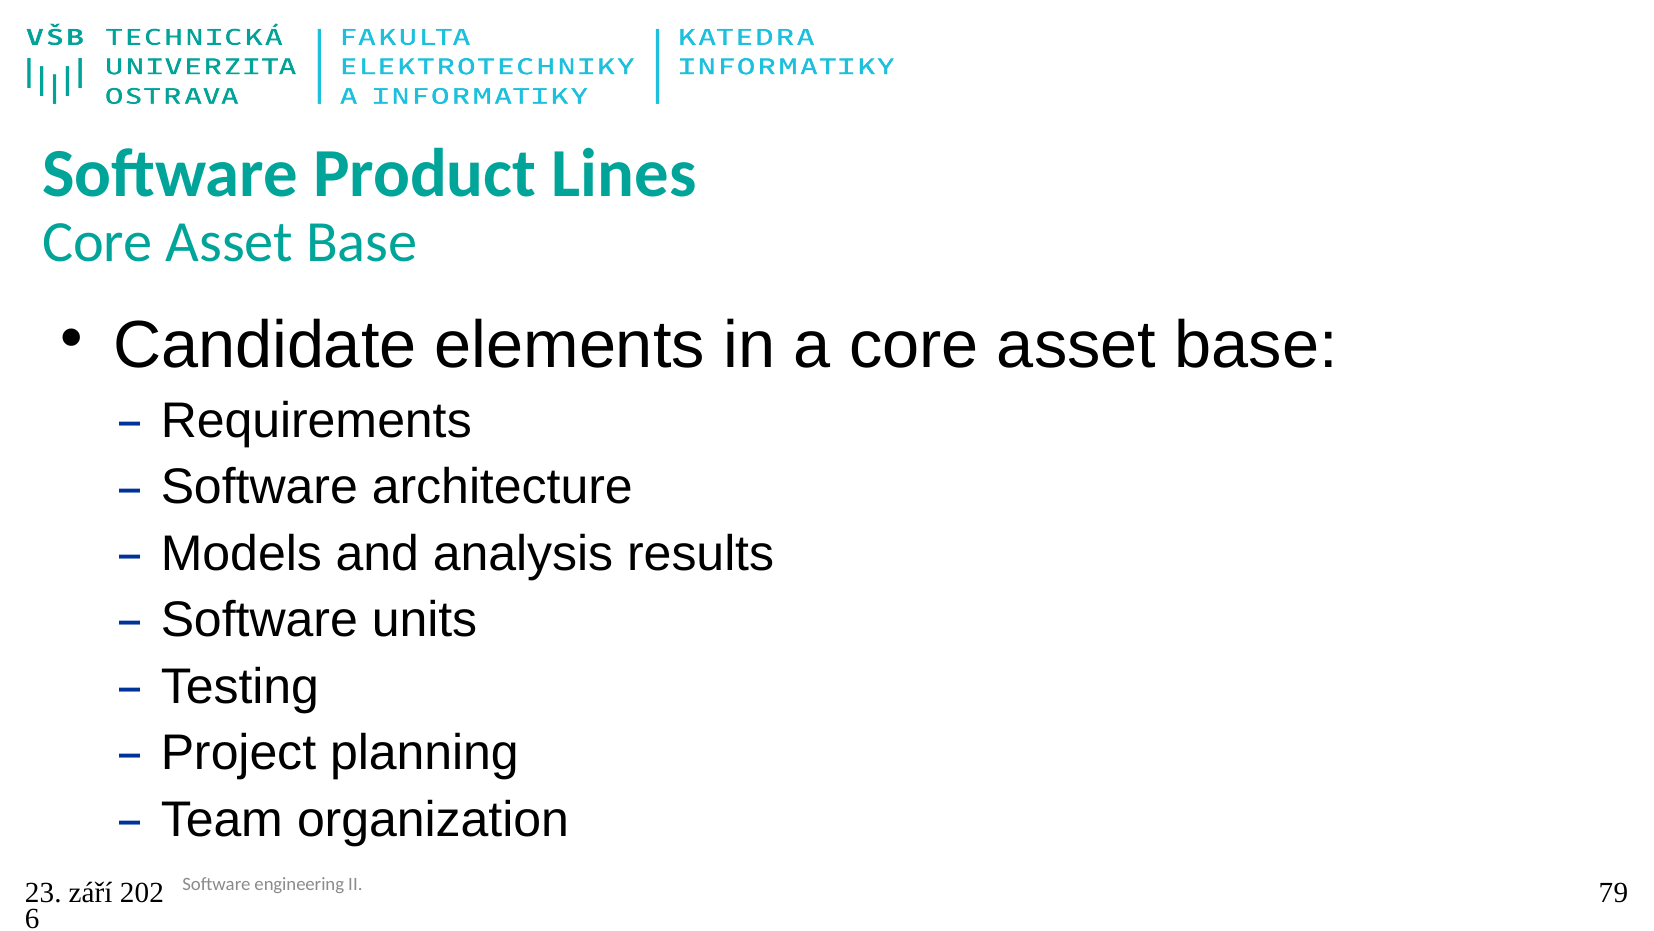

Software Product Lines
Core Asset Base
# Candidate elements in a core asset base:
Requirements
Software architecture
Models and analysis results
Software units
Testing
Project planning
Team organization
Software engineering II.
79